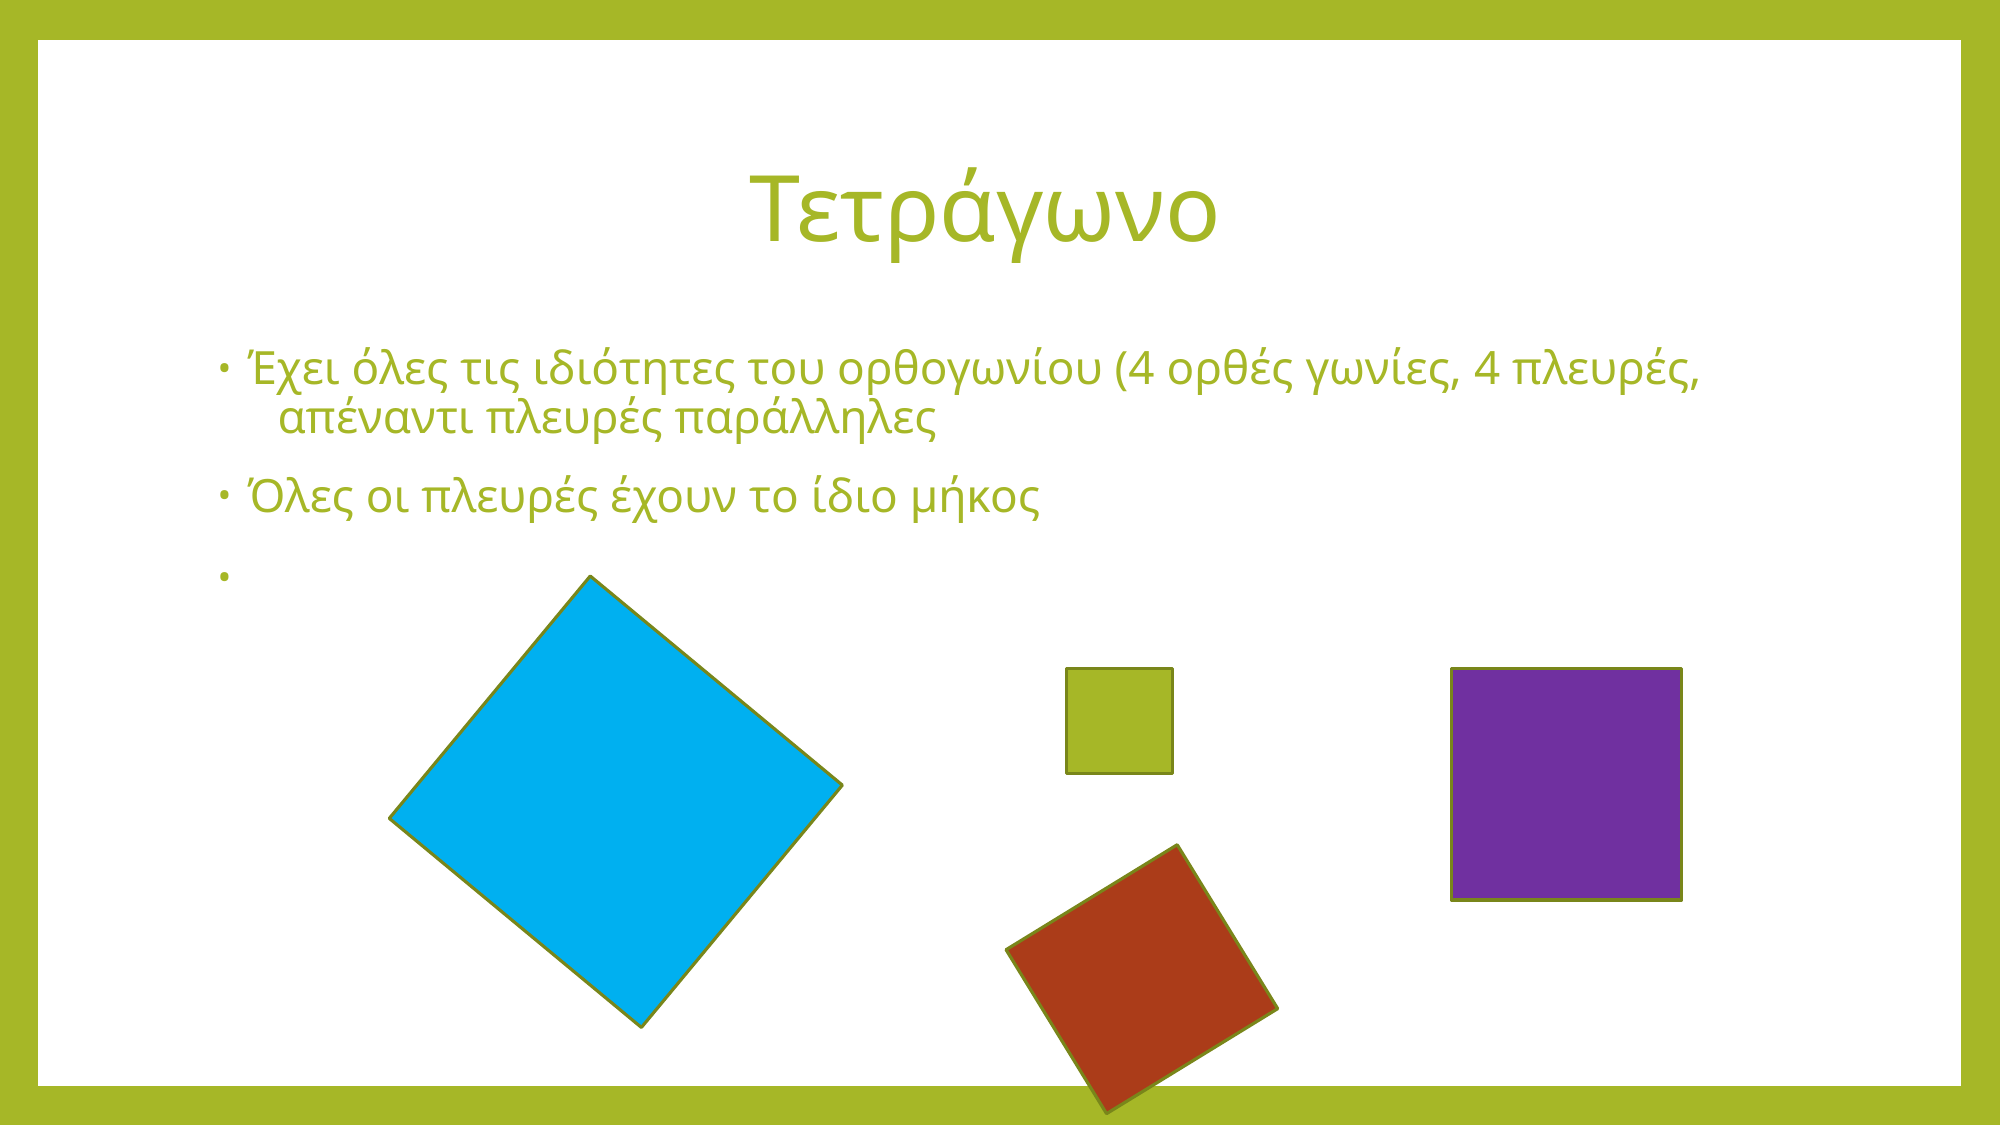

# Τετράγωνο
Έχει όλες τις ιδιότητες του ορθογωνίου (4 ορθές γωνίες, 4 πλευρές, απέναντι πλευρές παράλληλες
Όλες οι πλευρές έχουν το ίδιο μήκος